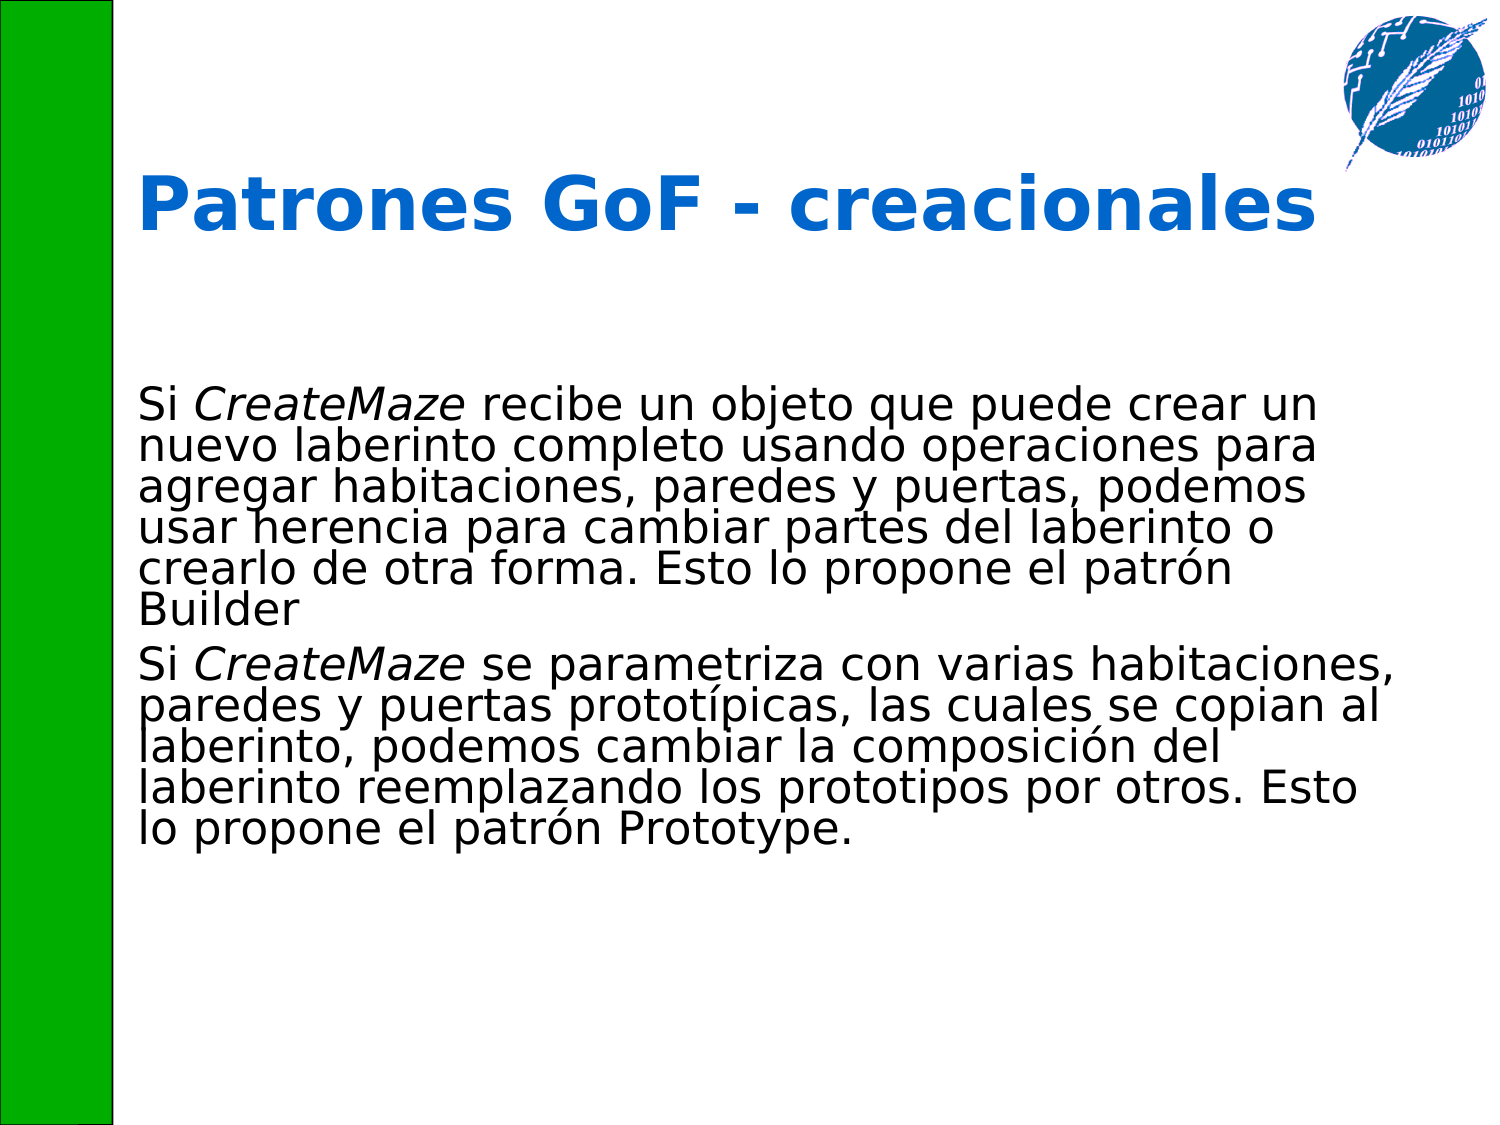

# Patrones GoF - creacionales
Si CreateMaze recibe un objeto que puede crear un nuevo laberinto completo usando operaciones para agregar habitaciones, paredes y puertas, podemos usar herencia para cambiar partes del laberinto o crearlo de otra forma. Esto lo propone el patrón Builder
Si CreateMaze se parametriza con varias habitaciones, paredes y puertas prototípicas, las cuales se copian al laberinto, podemos cambiar la composición del laberinto reemplazando los prototipos por otros. Esto lo propone el patrón Prototype.